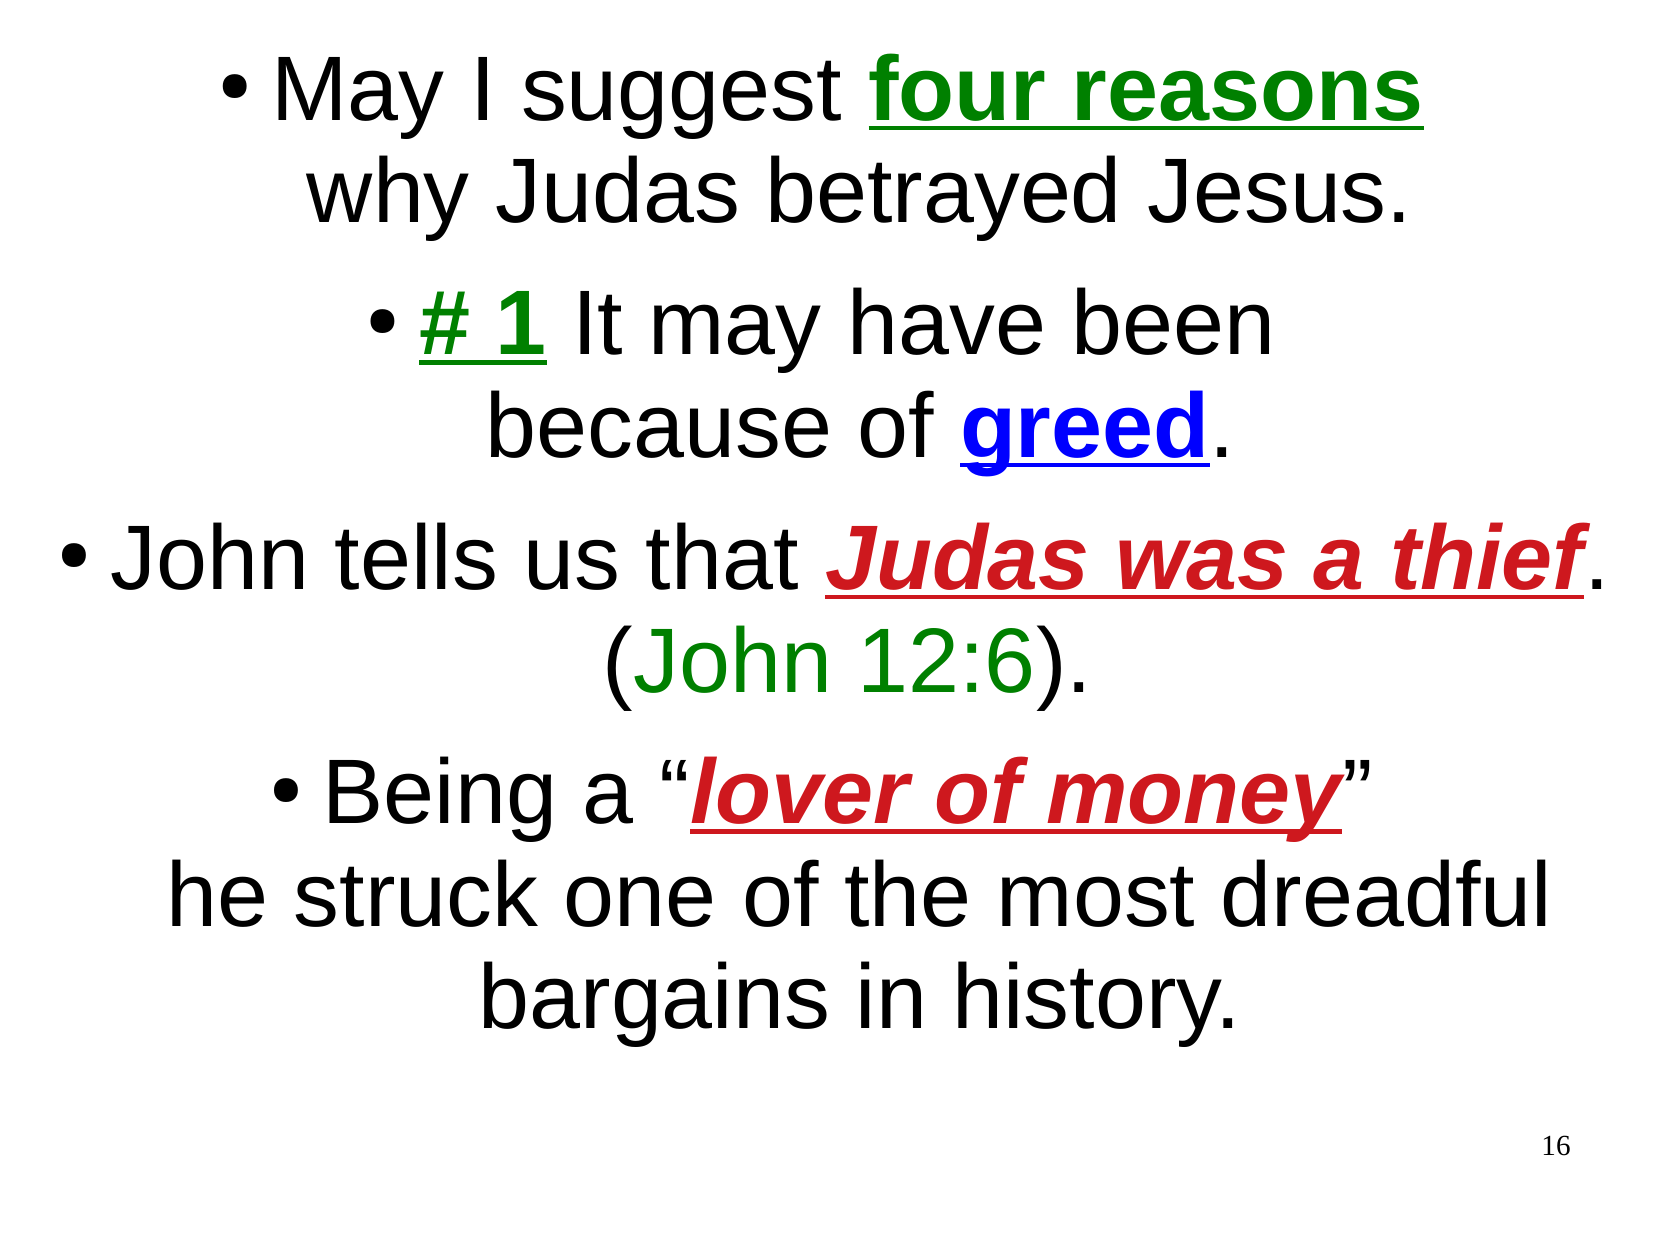

# May I suggest four reasons why Judas betrayed Jesus.
# 1 It may have been because of greed.
John tells us that Judas was a thief.
(John 12:6).
Being a “lover of money”
he struck one of the most dreadful bargains in history.
16